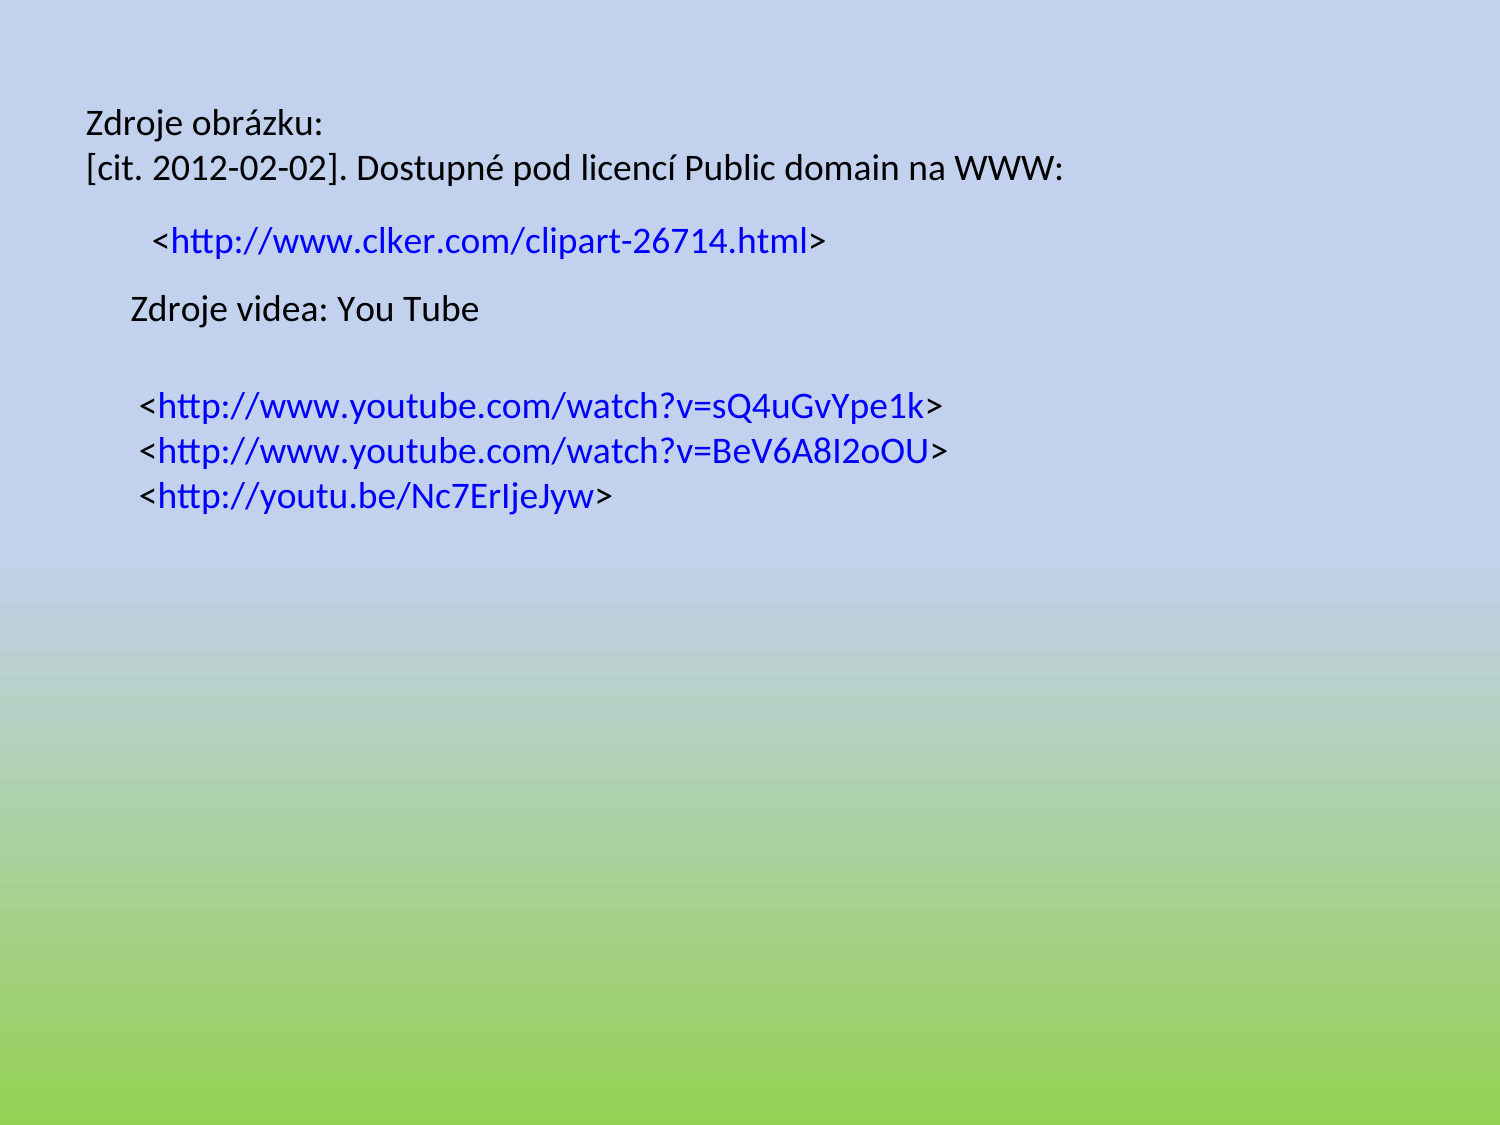

Zdroje obrázku:
[cit. 2012-02-02]. Dostupné pod licencí Public domain na WWW:
<http://www.clker.com/clipart-26714.html>
Zdroje videa: You Tube
<http://www.youtube.com/watch?v=sQ4uGvYpe1k>
<http://www.youtube.com/watch?v=BeV6A8I2oOU>
<http://youtu.be/Nc7ErIjeJyw>